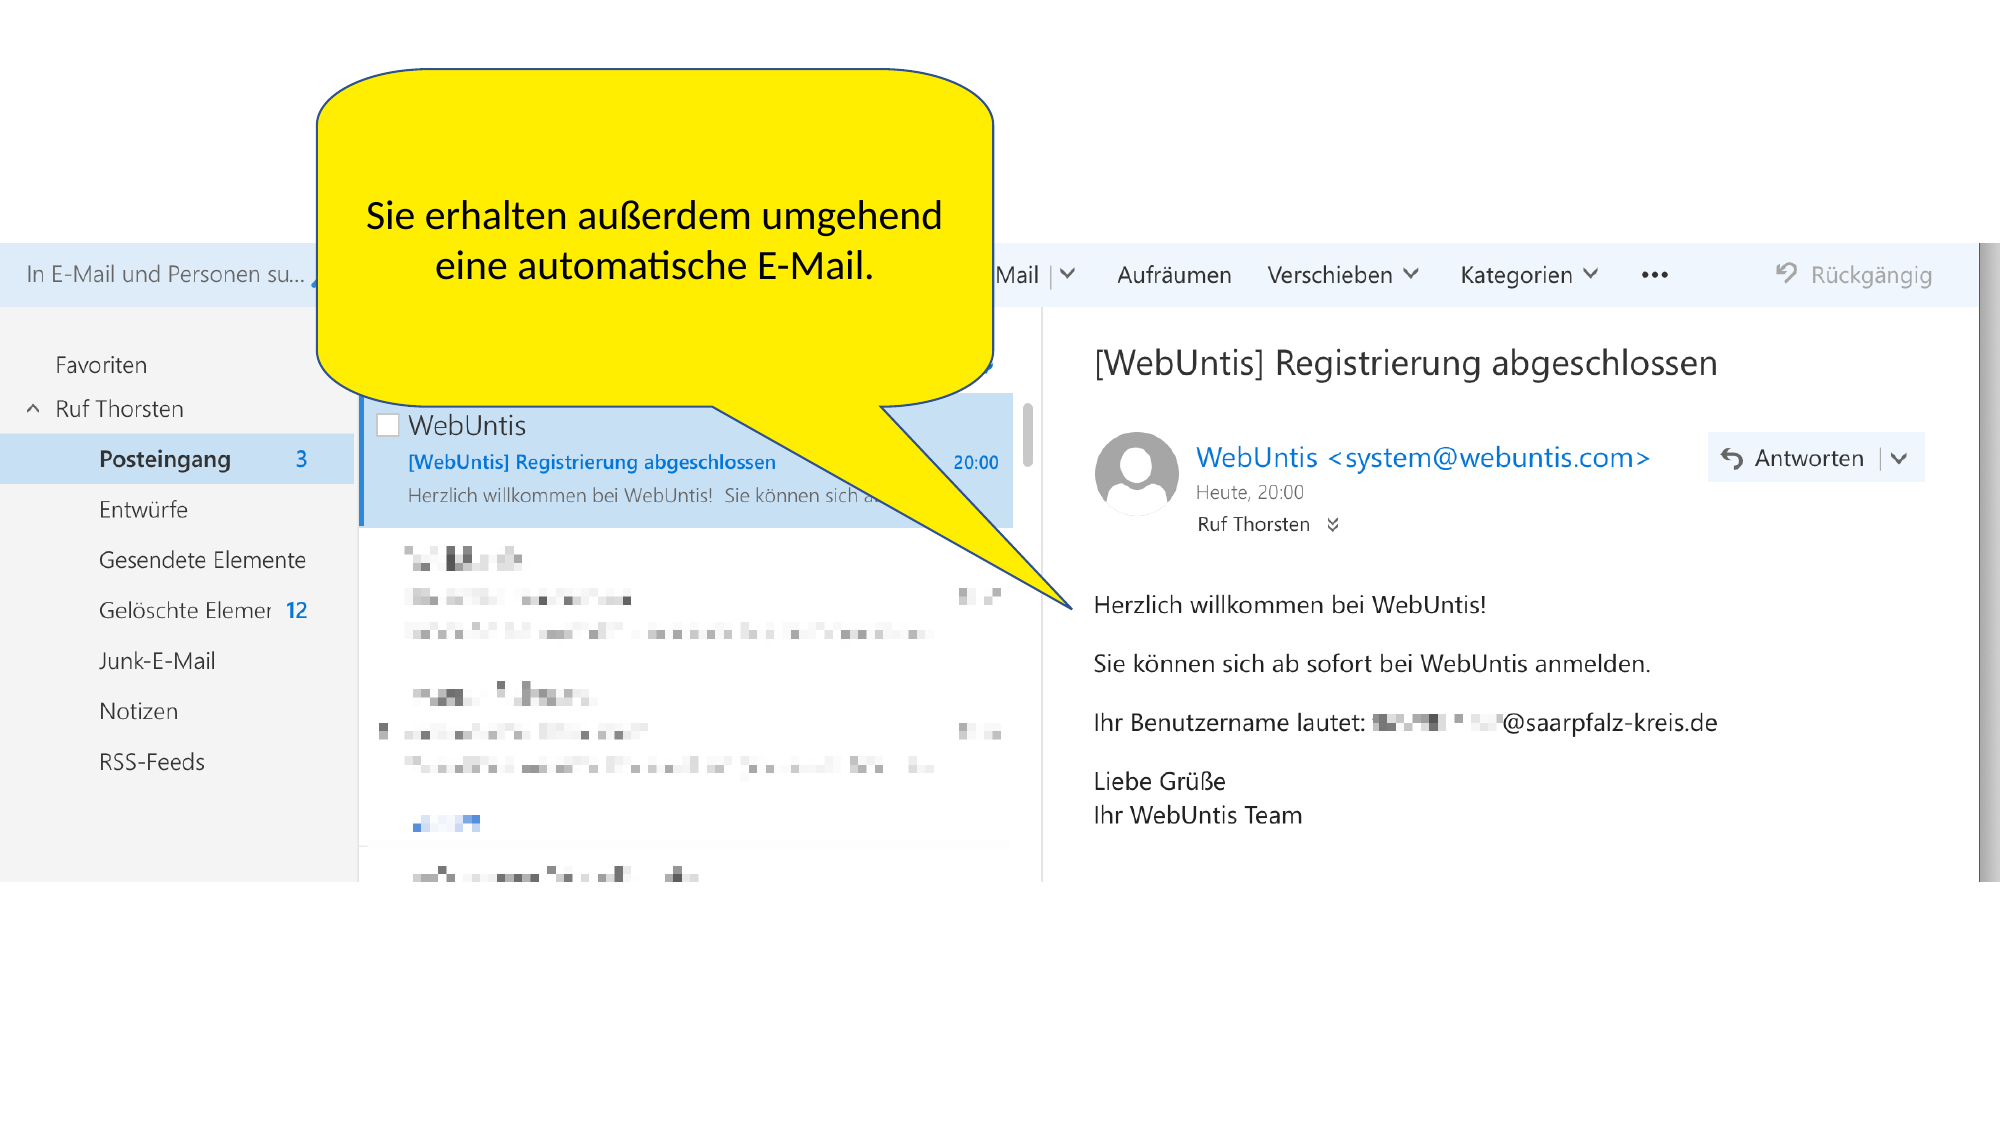

Sie erhalten außerdem umgehend eine automatische E-Mail.